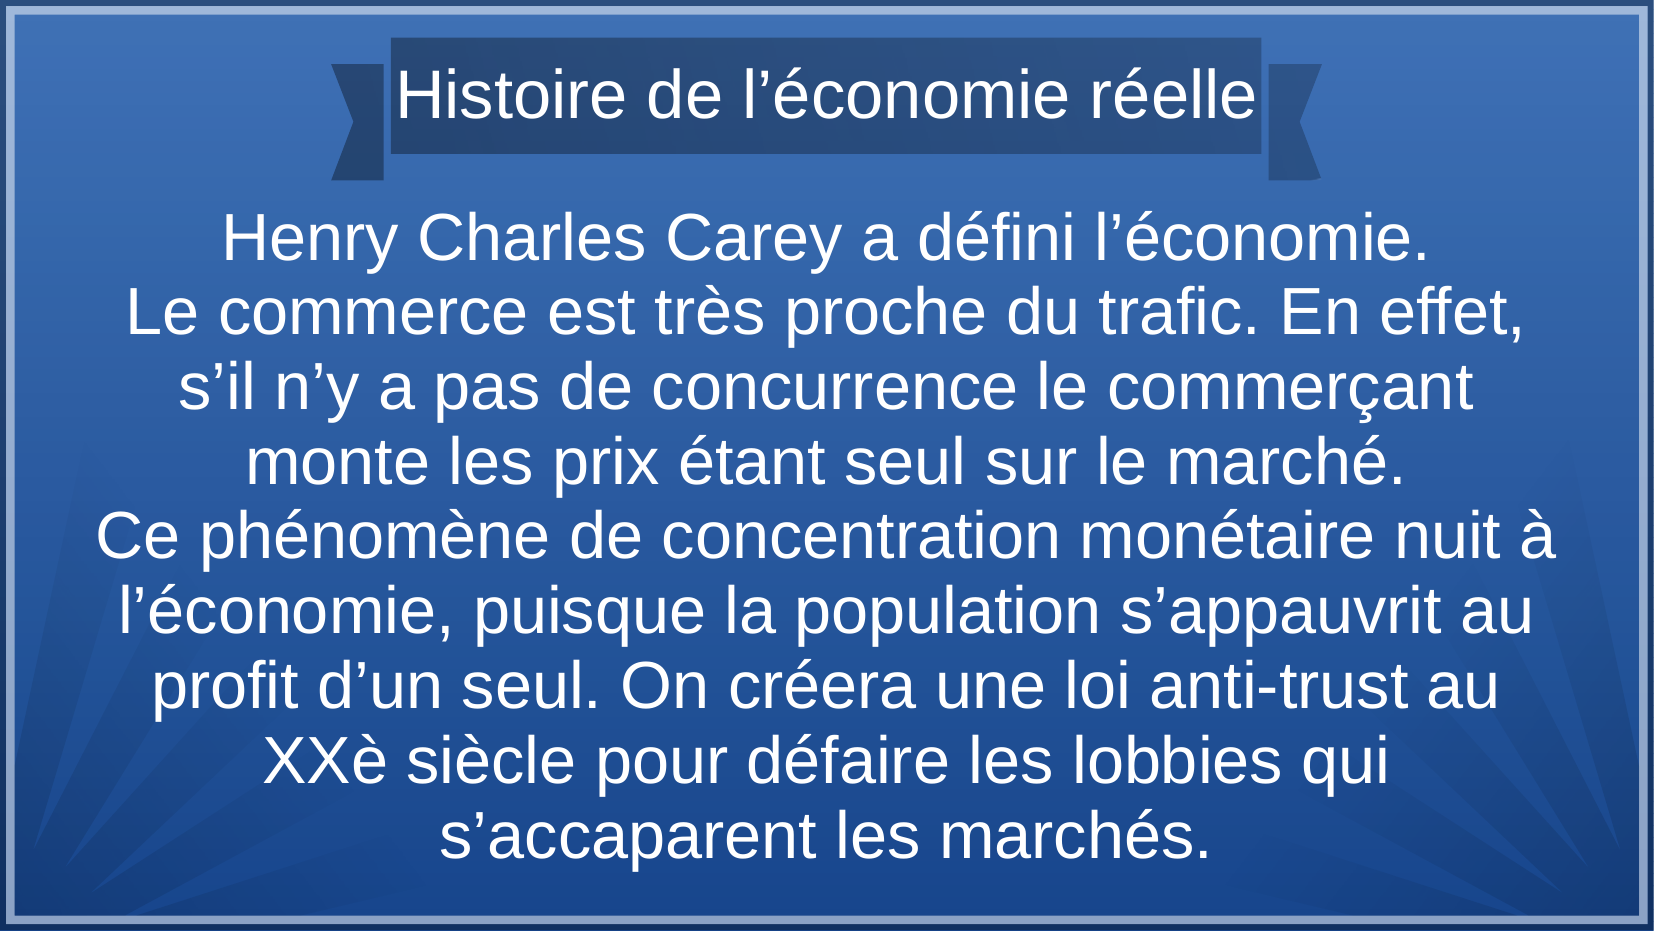

# Histoire de l’économie réelle
Henry Charles Carey a défini l’économie.
Le commerce est très proche du trafic. En effet, s’il n’y a pas de concurrence le commerçant monte les prix étant seul sur le marché.
Ce phénomène de concentration monétaire nuit à l’économie, puisque la population s’appauvrit au profit d’un seul. On créera une loi anti-trust au XXè siècle pour défaire les lobbies qui s’accaparent les marchés.